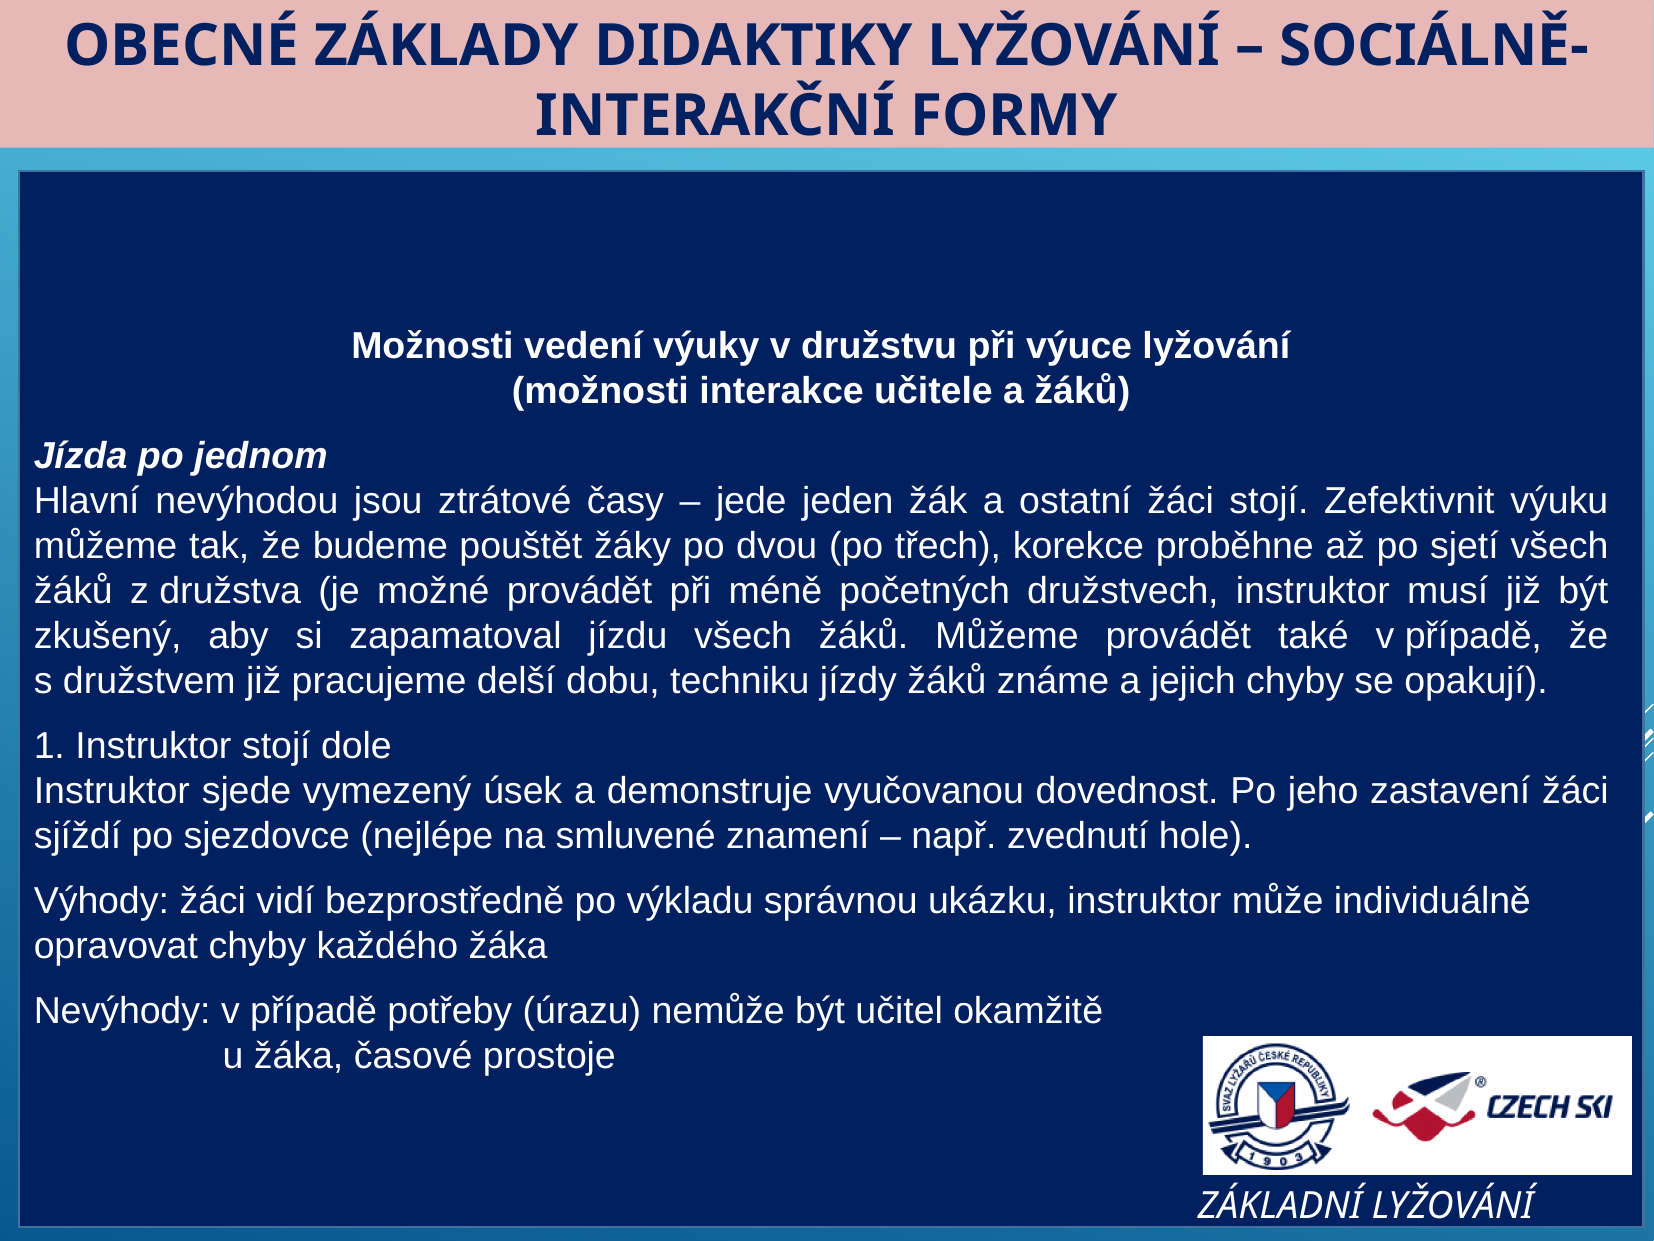

# Obecné základy didaktiky lyžování – sociálně-interakční formy
Možnosti vedení výuky v družstvu při výuce lyžování
(možnosti interakce učitele a žáků)
Jízda po jednom
Hlavní nevýhodou jsou ztrátové časy – jede jeden žák a ostatní žáci stojí. Zefektivnit výuku můžeme tak, že budeme pouštět žáky po dvou (po třech), korekce proběhne až po sjetí všech žáků z družstva (je možné provádět při méně početných družstvech, instruktor musí již být zkušený, aby si zapamatoval jízdu všech žáků. Můžeme provádět také v případě, že s družstvem již pracujeme delší dobu, techniku jízdy žáků známe a jejich chyby se opakují).
1. Instruktor stojí dole
Instruktor sjede vymezený úsek a demonstruje vyučovanou dovednost. Po jeho zastavení žáci sjíždí po sjezdovce (nejlépe na smluvené znamení – např. zvednutí hole).
Výhody: žáci vidí bezprostředně po výkladu správnou ukázku, instruktor může individuálně 	opravovat chyby každého žáka
Nevýhody: v případě potřeby (úrazu) nemůže být učitel okamžitě
 u žáka, časové prostoje
ZÁKLADNÍ LYŽOVÁNÍ